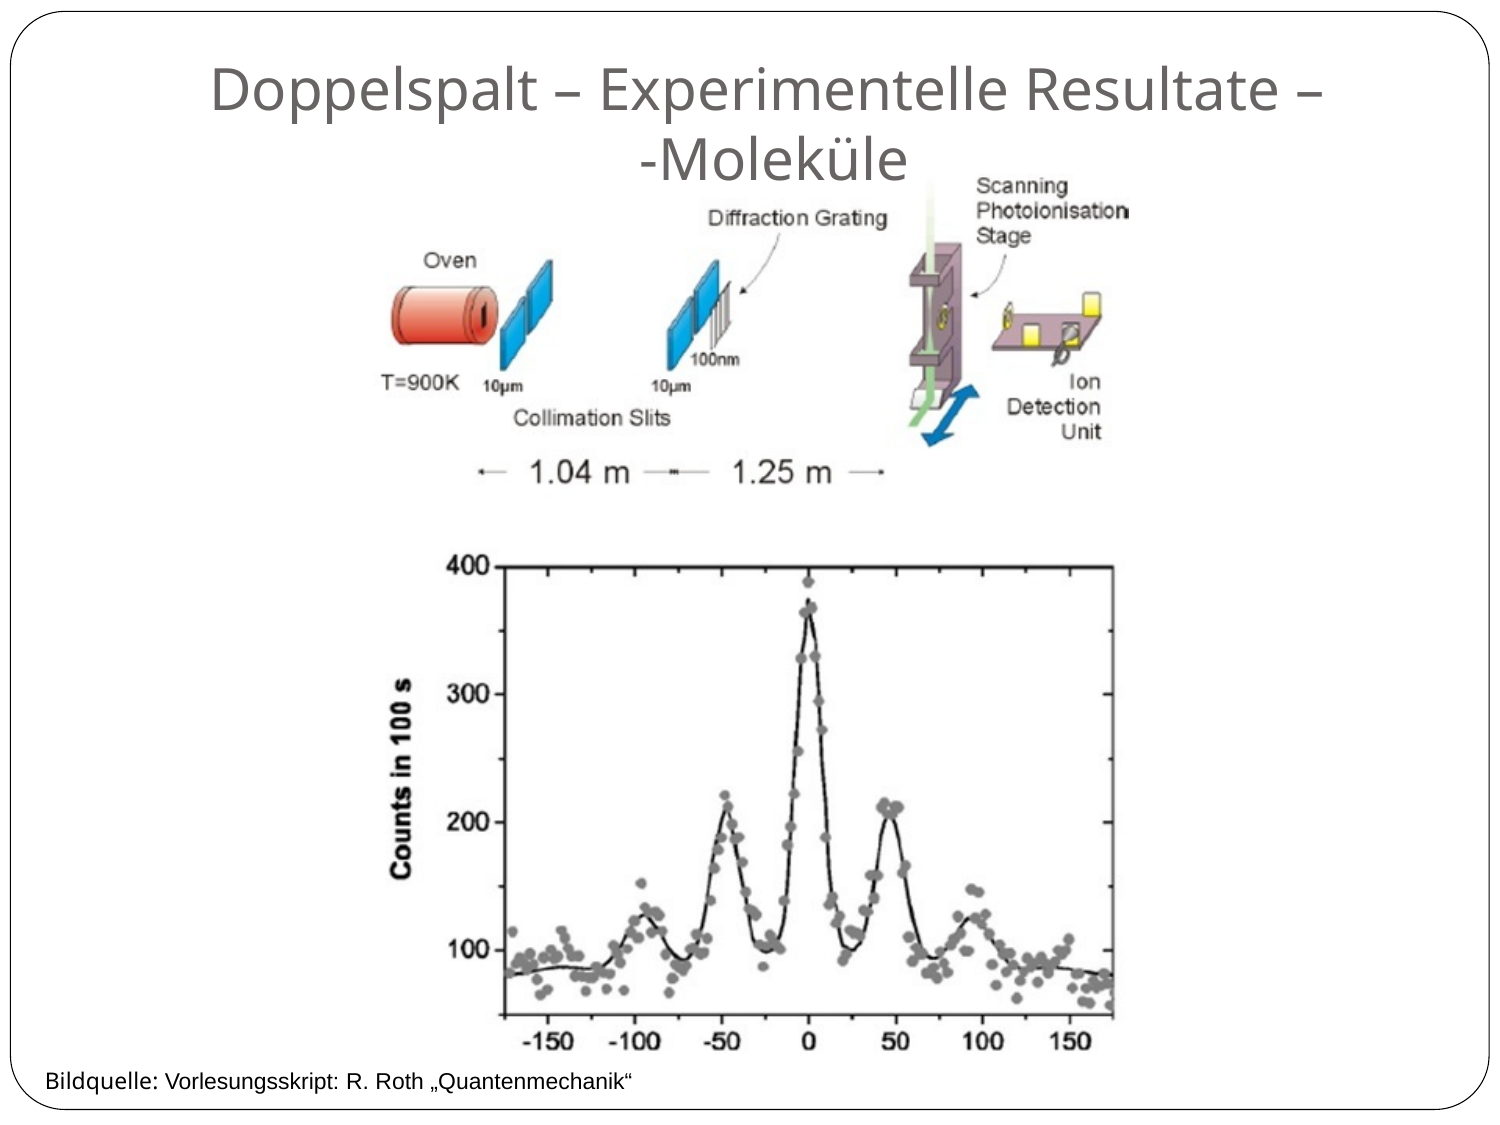

# Doppelspalt – Experimentelle Resultate – -Moleküle
Bildquelle: Vorlesungsskript: R. Roth „Quantenmechanik“